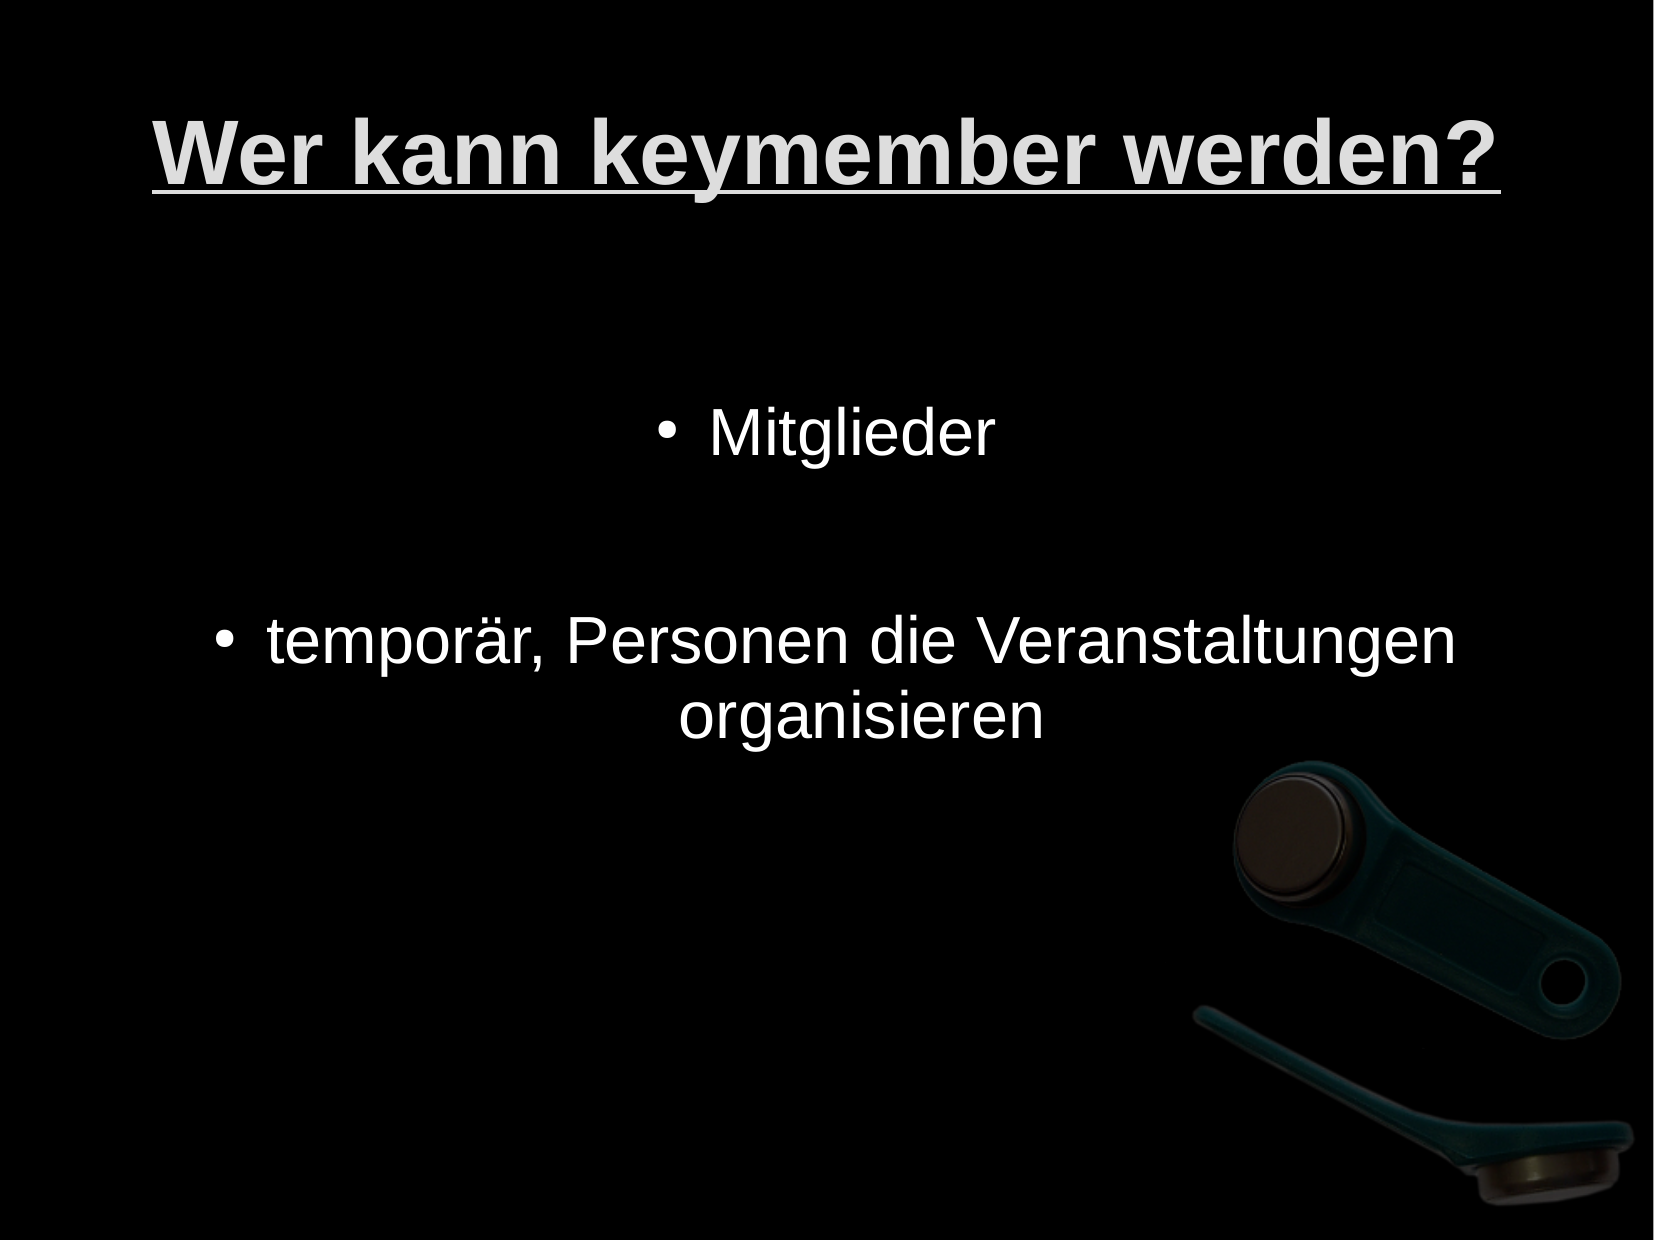

# Wer kann keymember werden?
Mitglieder
temporär, Personen die Veranstaltungen organisieren